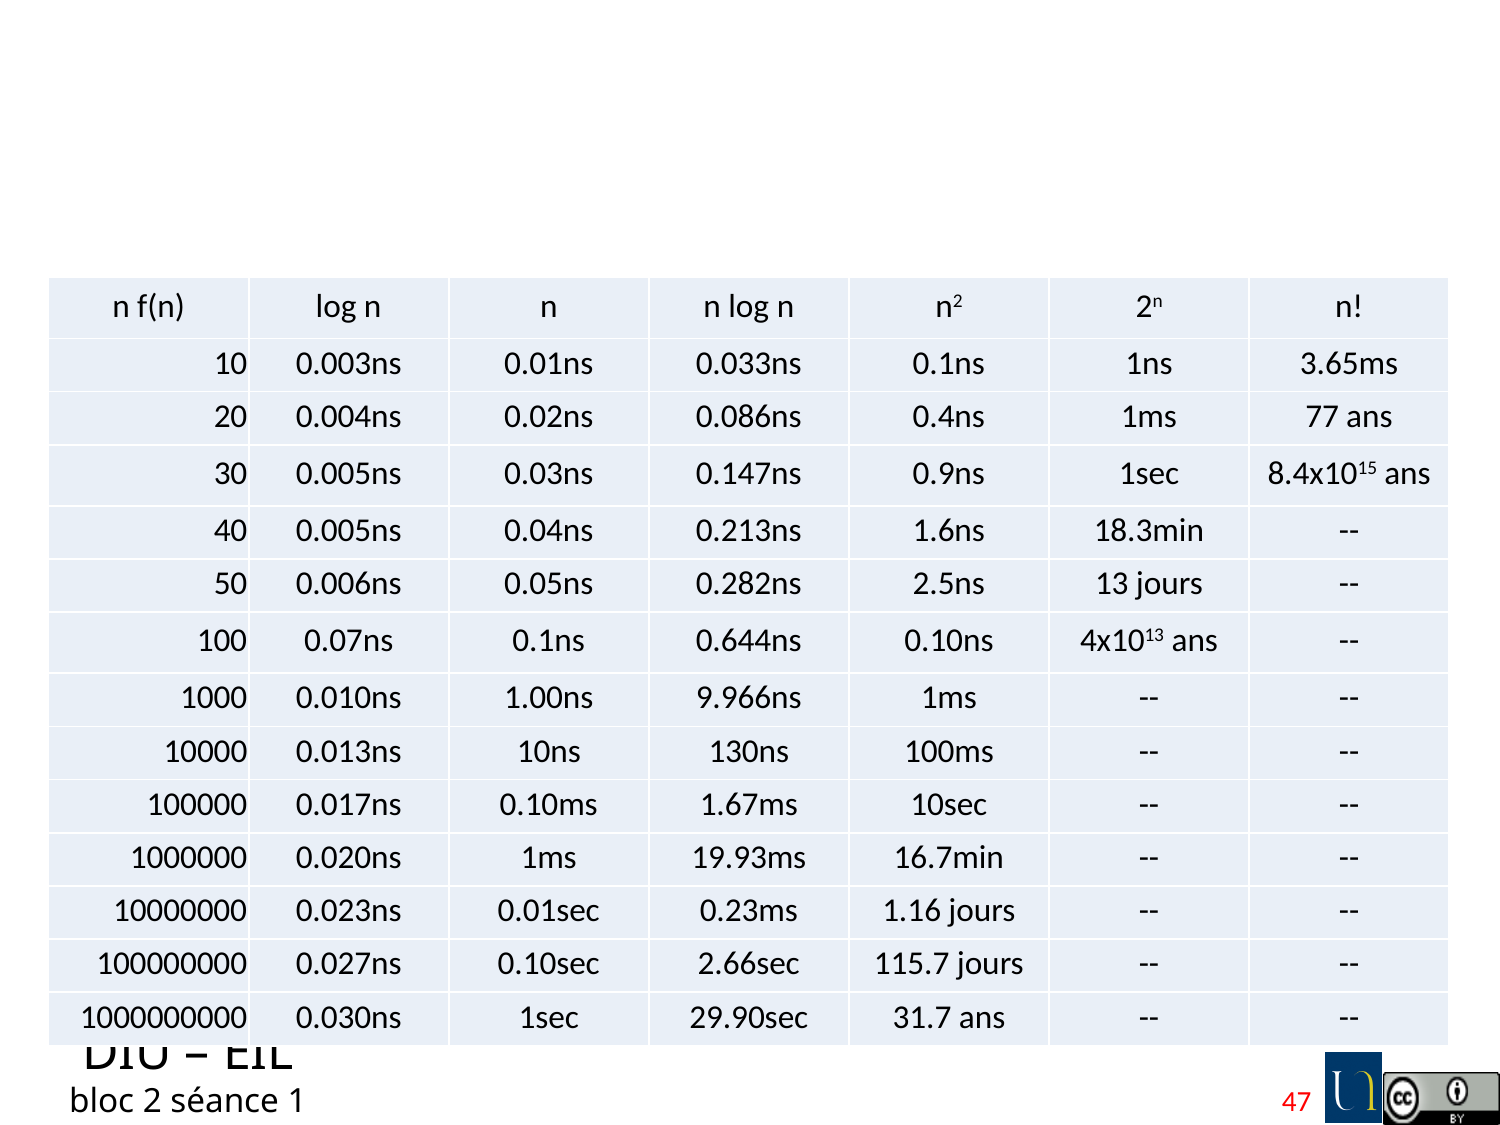

#
| n f(n) | log n | n | n log n | n2 | 2n | n! |
| --- | --- | --- | --- | --- | --- | --- |
| 10 | 0.003ns | 0.01ns | 0.033ns | 0.1ns | 1ns | 3.65ms |
| 20 | 0.004ns | 0.02ns | 0.086ns | 0.4ns | 1ms | 77 ans |
| 30 | 0.005ns | 0.03ns | 0.147ns | 0.9ns | 1sec | 8.4x1015 ans |
| 40 | 0.005ns | 0.04ns | 0.213ns | 1.6ns | 18.3min | -- |
| 50 | 0.006ns | 0.05ns | 0.282ns | 2.5ns | 13 jours | -- |
| 100 | 0.07ns | 0.1ns | 0.644ns | 0.10ns | 4x1013 ans | -- |
| 1000 | 0.010ns | 1.00ns | 9.966ns | 1ms | -- | -- |
| 10000 | 0.013ns | 10ns | 130ns | 100ms | -- | -- |
| 100000 | 0.017ns | 0.10ms | 1.67ms | 10sec | -- | -- |
| 1000000 | 0.020ns | 1ms | 19.93ms | 16.7min | -- | -- |
| 10000000 | 0.023ns | 0.01sec | 0.23ms | 1.16 jours | -- | -- |
| 100000000 | 0.027ns | 0.10sec | 2.66sec | 115.7 jours | -- | -- |
| 1000000000 | 0.030ns | 1sec | 29.90sec | 31.7 ans | -- | -- |